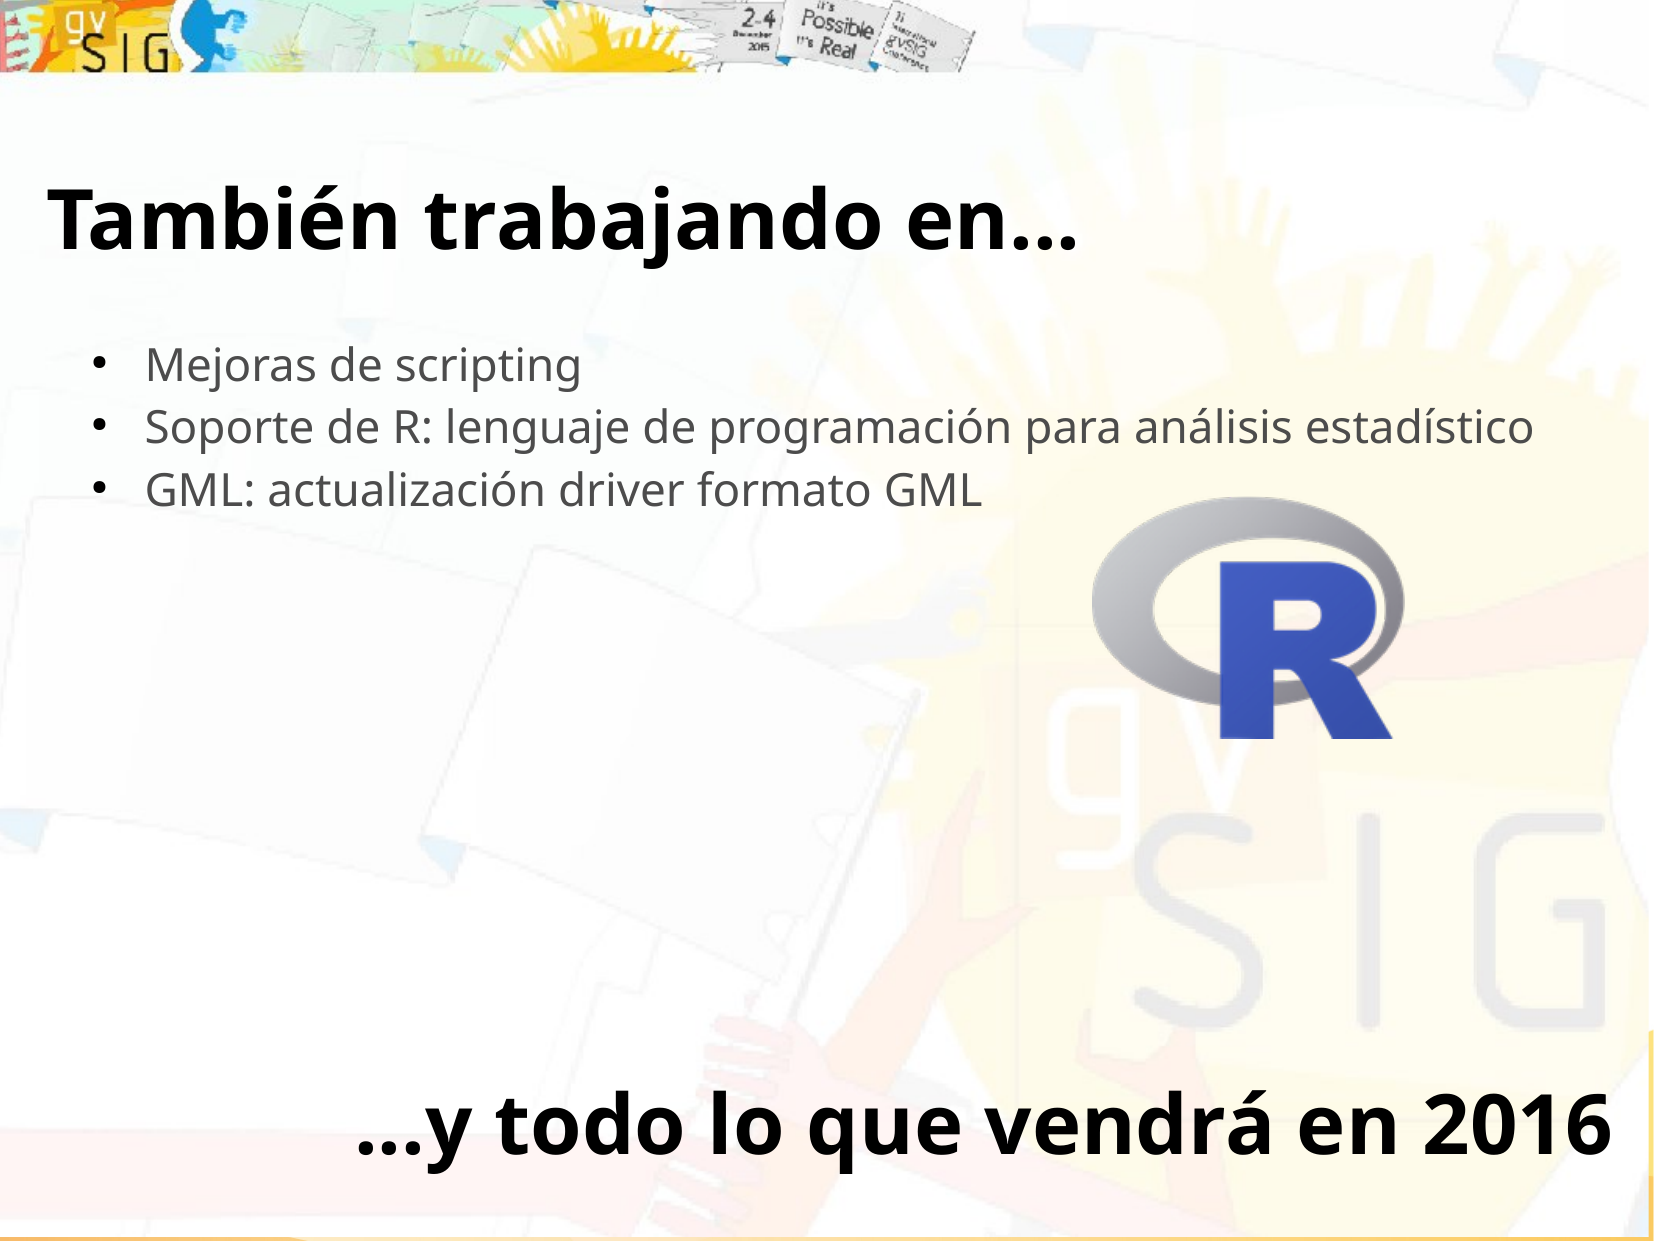

# También trabajando en...
Mejoras de scripting
Soporte de R: lenguaje de programación para análisis estadístico
GML: actualización driver formato GML
...y todo lo que vendrá en 2016